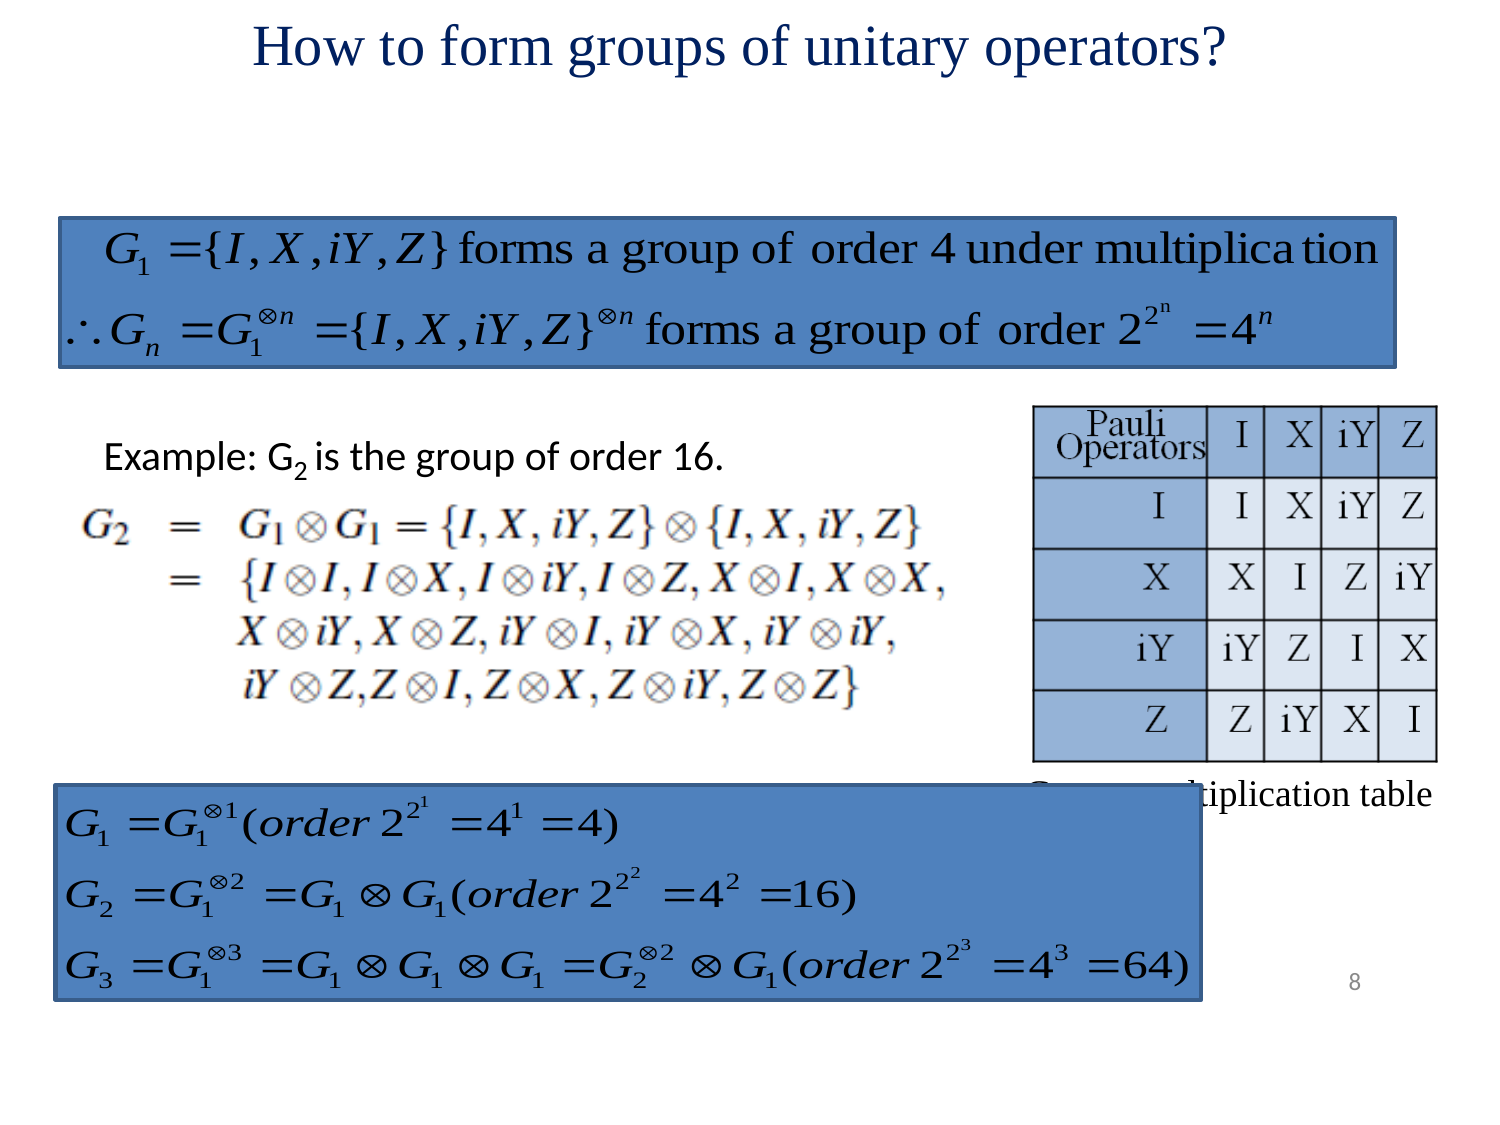

How to form groups of unitary operators?
Example: G2 is the group of order 16.
Group multiplication table